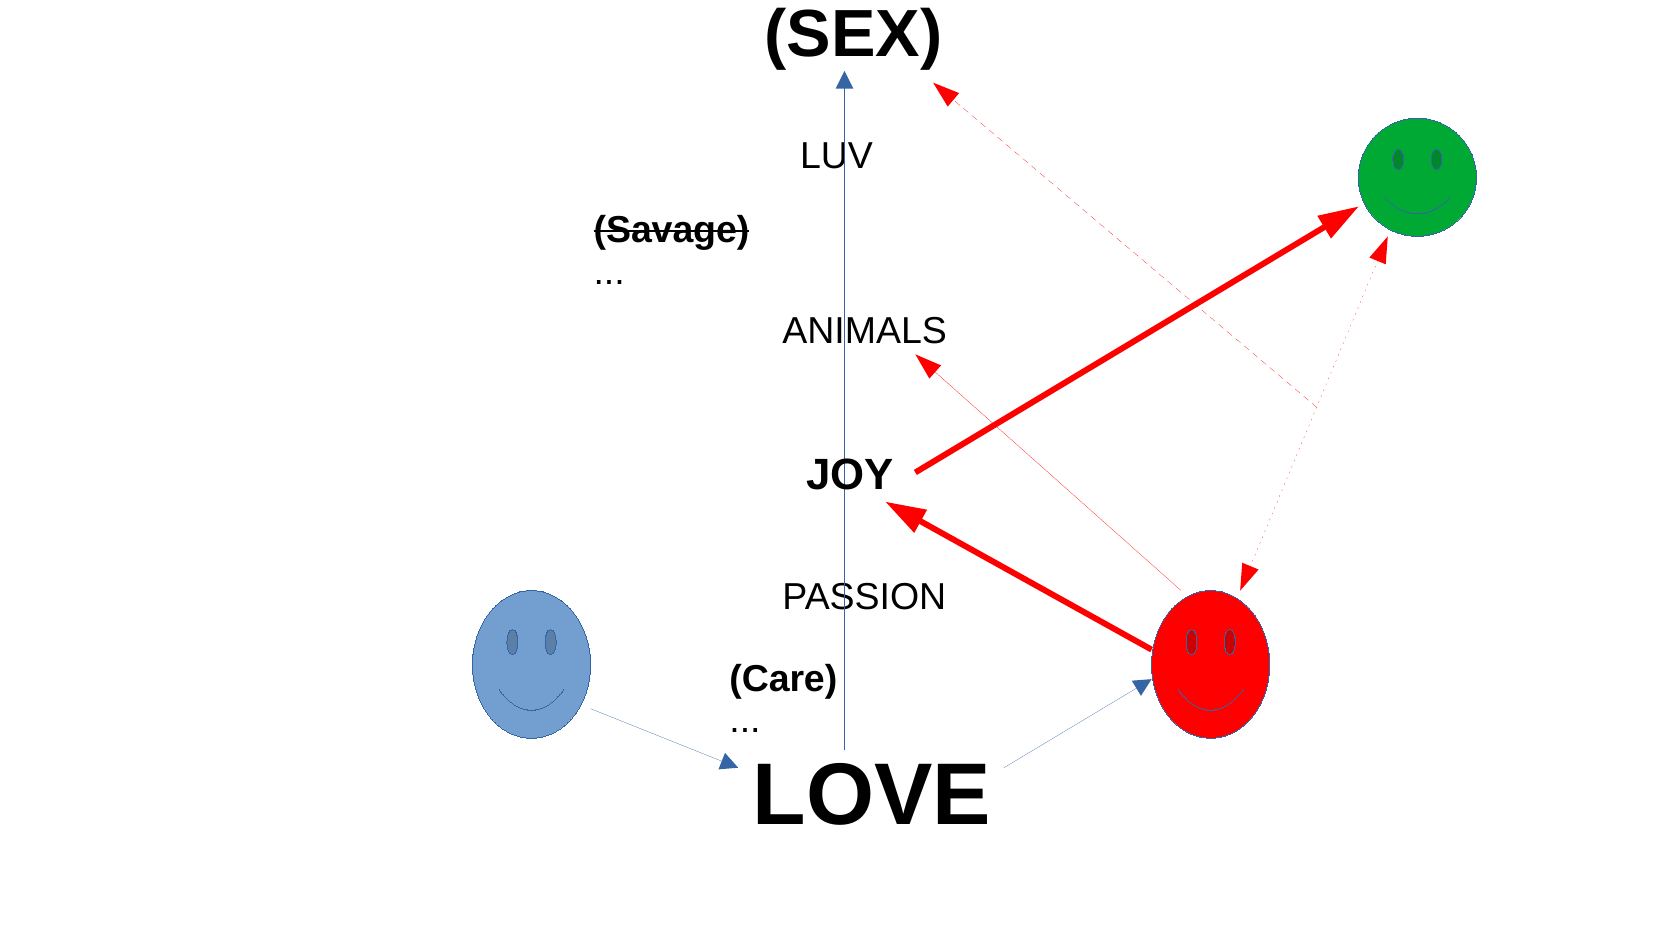

(SEX)
LUV
(Savage)
...
ANIMALS
JOY
PASSION
(Care)
...
LOVE